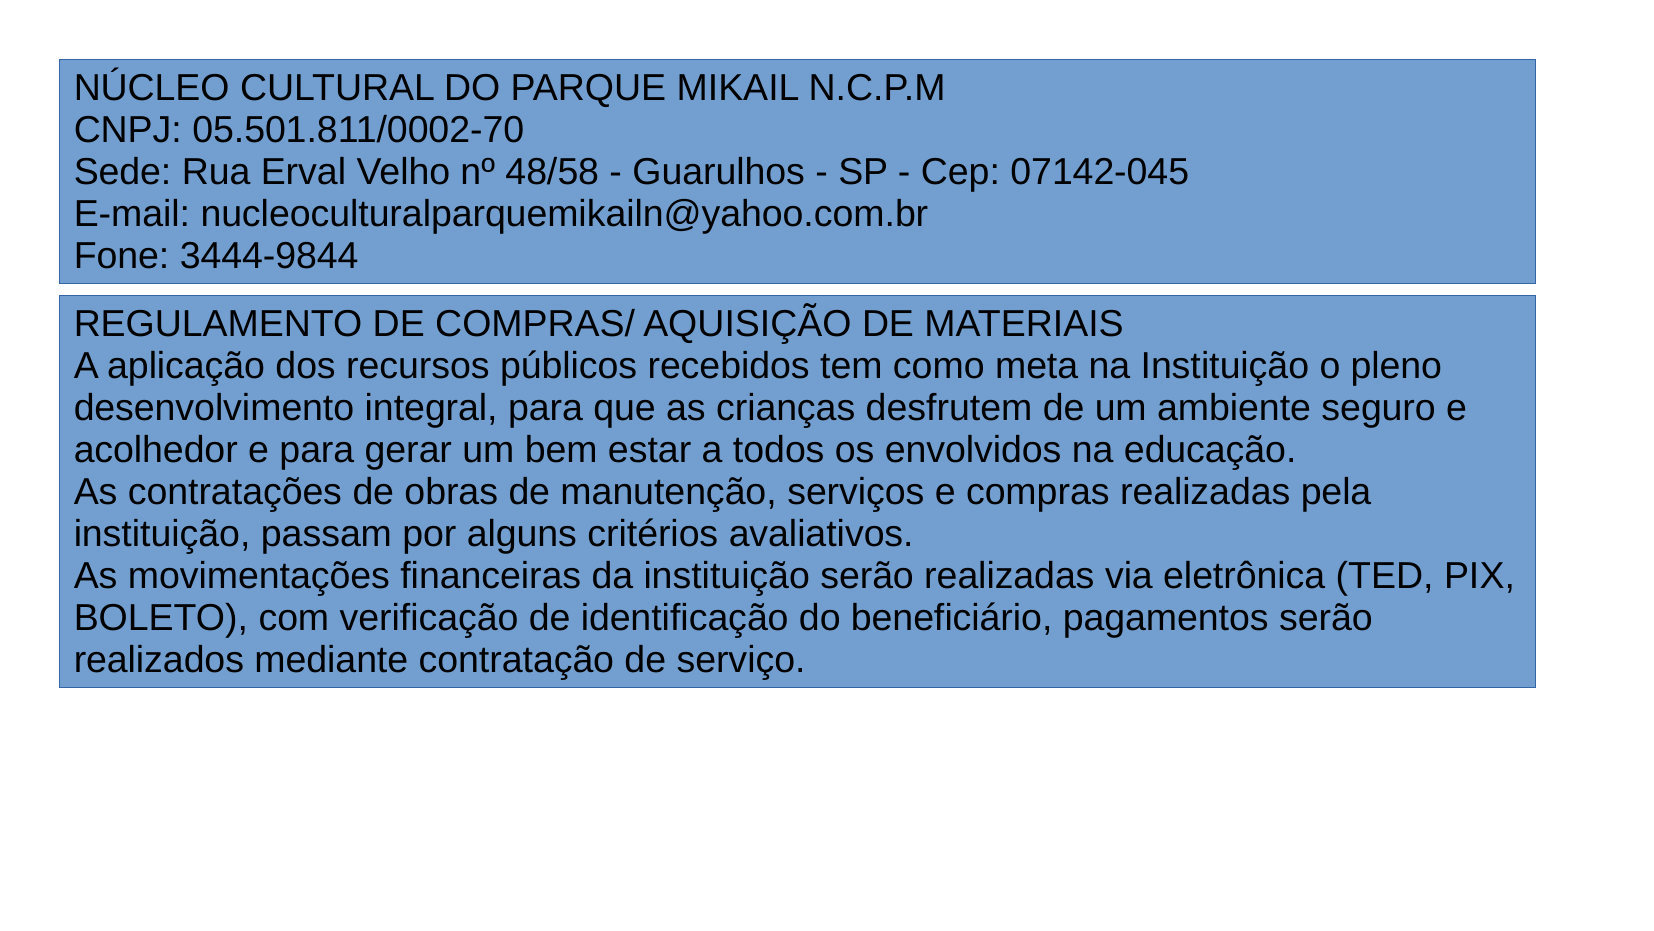

NÚCLEO CULTURAL DO PARQUE MIKAIL N.C.P.M
CNPJ: 05.501.811/0002-70
Sede: Rua Erval Velho nº 48/58 - Guarulhos - SP - Cep: 07142-045
E-mail: nucleoculturalparquemikailn@yahoo.com.br
Fone: 3444-9844
REGULAMENTO DE COMPRAS/ AQUISIÇÃO DE MATERIAIS
A aplicação dos recursos públicos recebidos tem como meta na Instituição o pleno desenvolvimento integral, para que as crianças desfrutem de um ambiente seguro e acolhedor e para gerar um bem estar a todos os envolvidos na educação.
As contratações de obras de manutenção, serviços e compras realizadas pela instituição, passam por alguns critérios avaliativos.
As movimentações financeiras da instituição serão realizadas via eletrônica (TED, PIX, BOLETO), com verificação de identificação do beneficiário, pagamentos serão realizados mediante contratação de serviço.